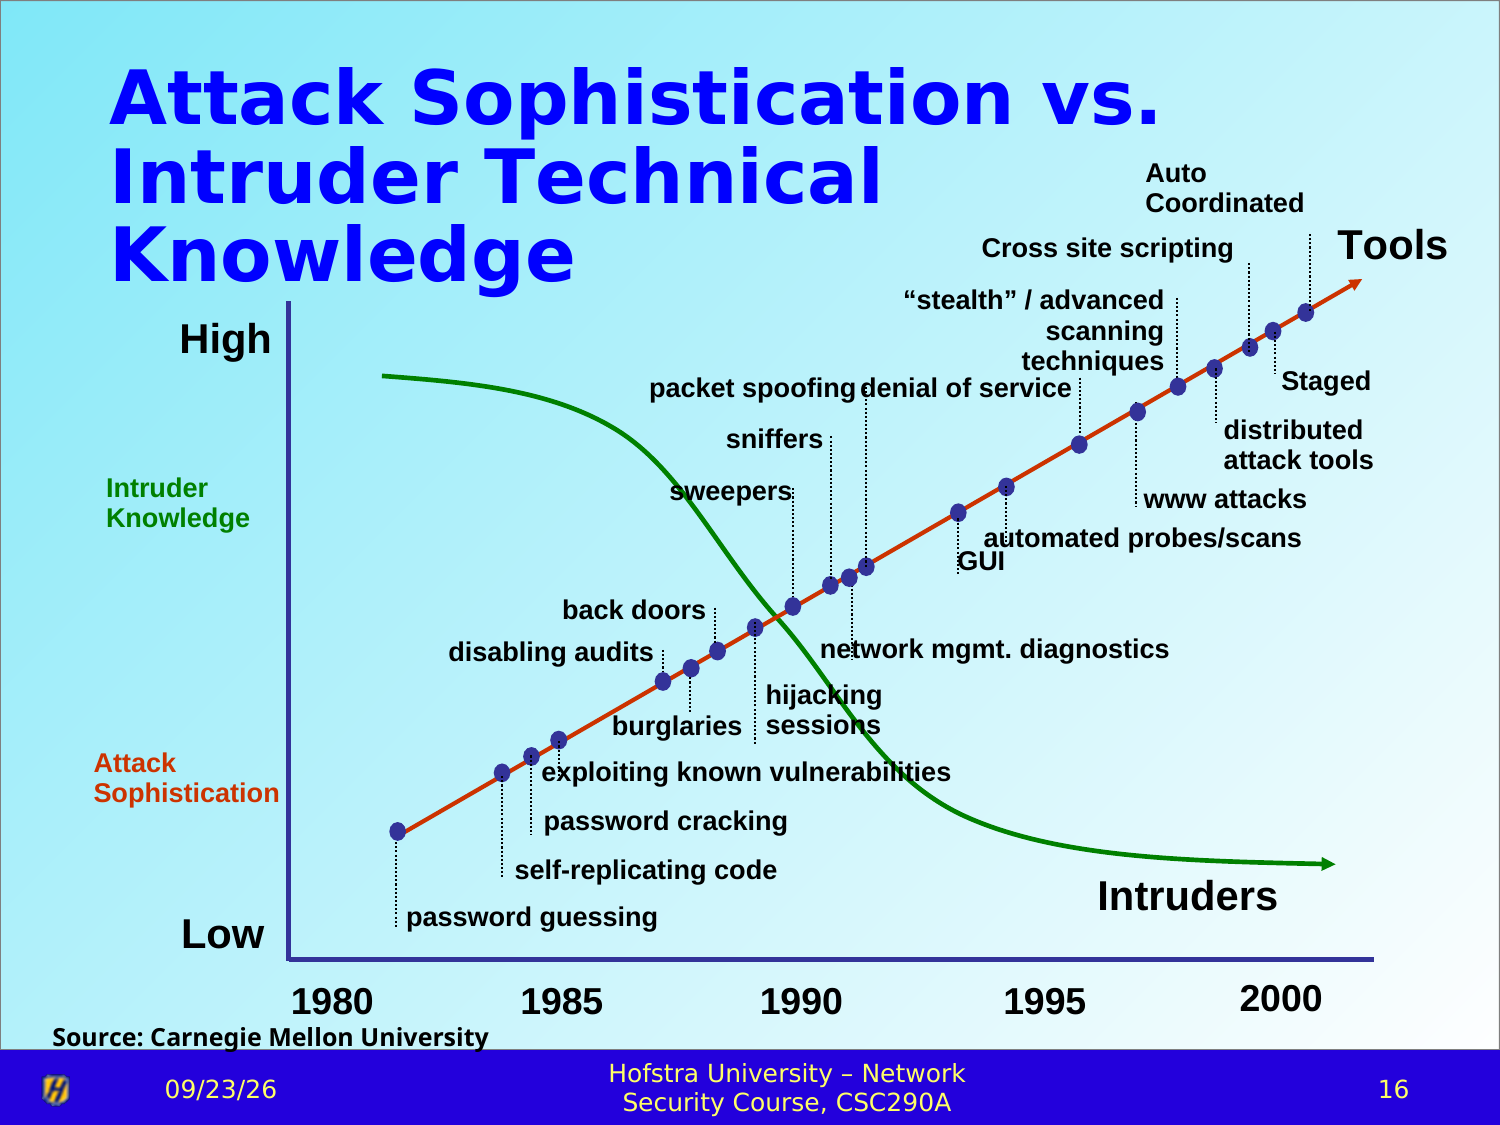

Attack Sophistication vs.
Intruder Technical Knowledge
Auto
Coordinated
Tools
Cross site scripting
“stealth” / advanced scanning techniques
High
Staged
packet spoofing
denial of service
Intruders
distributed
attack tools
sniffers
Intruder
Knowledge
sweepers
www attacks
automated probes/scans
GUI
back doors
network mgmt. diagnostics
disabling audits
hijacking
sessions
burglaries
Attack
Sophistication
exploiting known vulnerabilities
password cracking
self-replicating code
password guessing
Low
2000
1980
1985
1990
1995
Source: Carnegie Mellon University
16